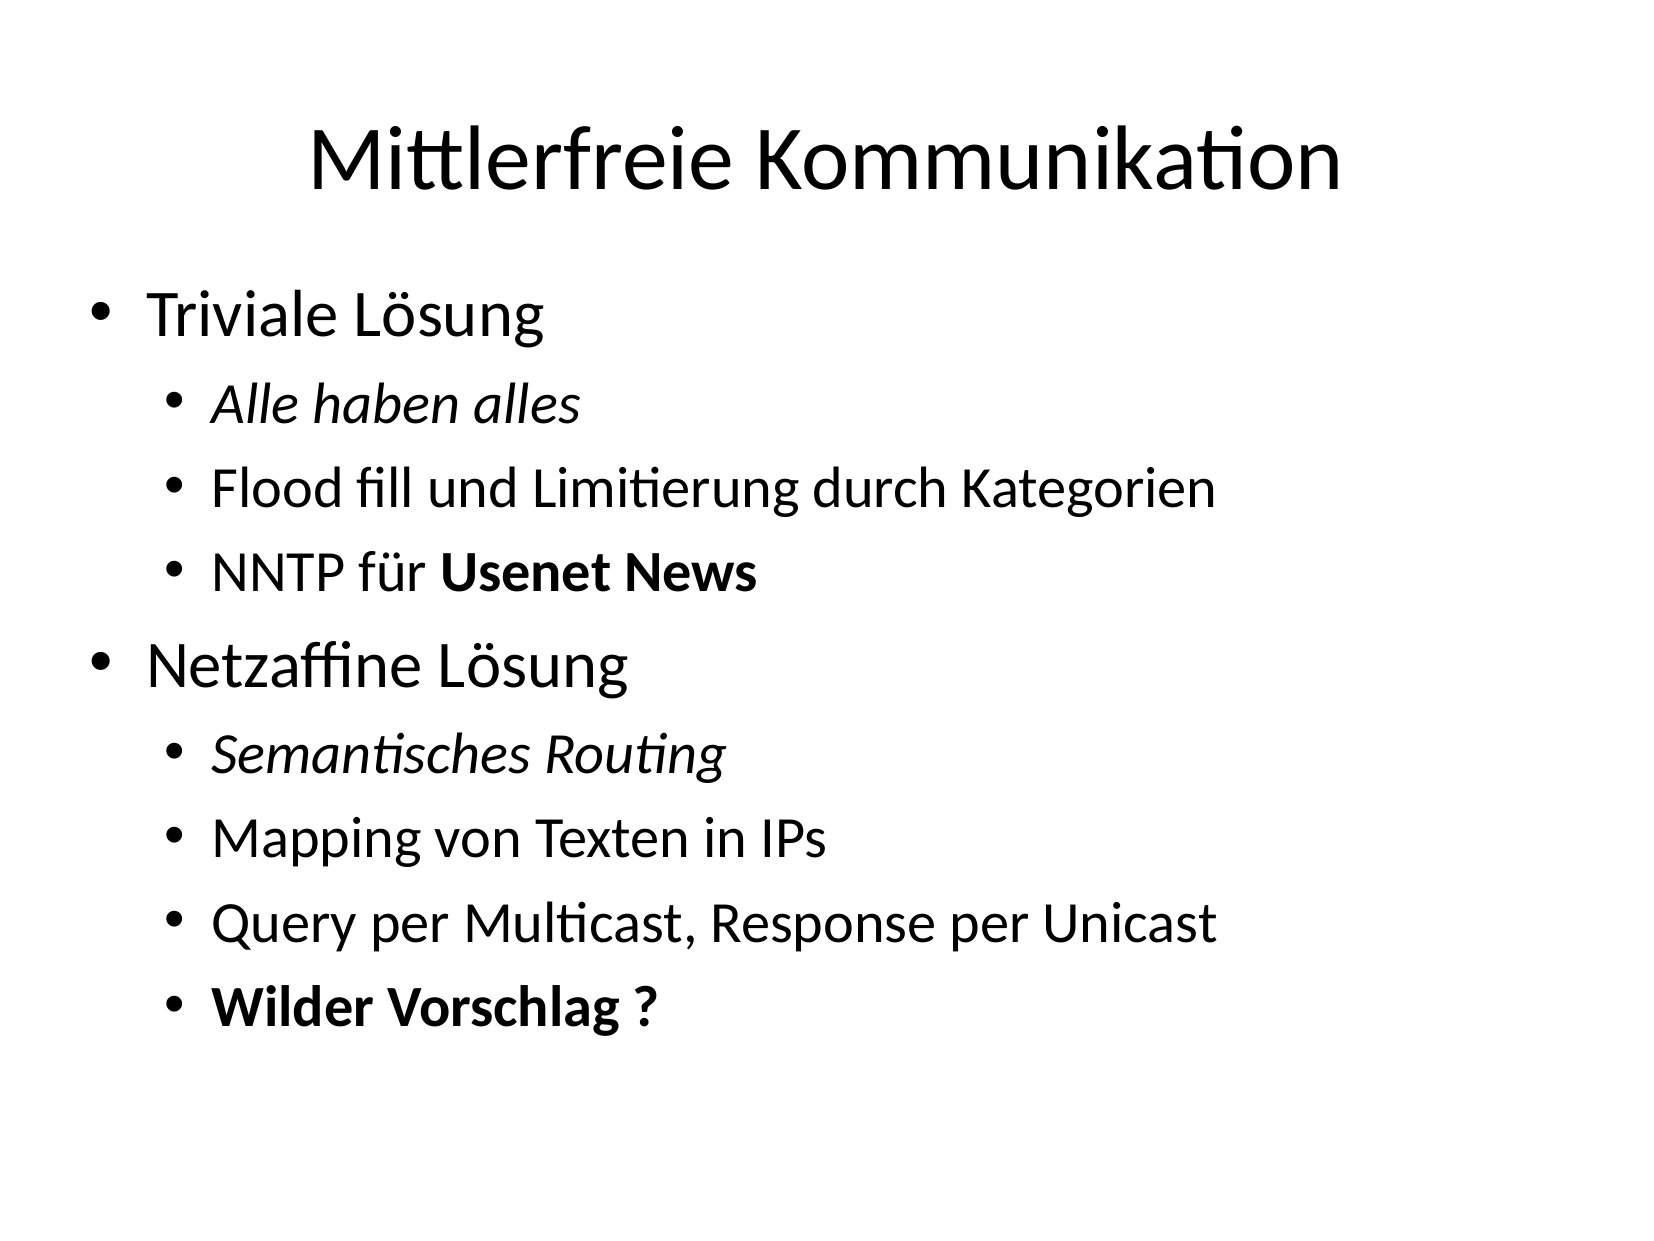

# Mittlerfreie Kommunikation
Triviale Lösung
Alle haben alles
Flood fill und Limitierung durch Kategorien
NNTP für Usenet News
Netzaffine Lösung
Semantisches Routing
Mapping von Texten in IPs
Query per Multicast, Response per Unicast
Wilder Vorschlag ?